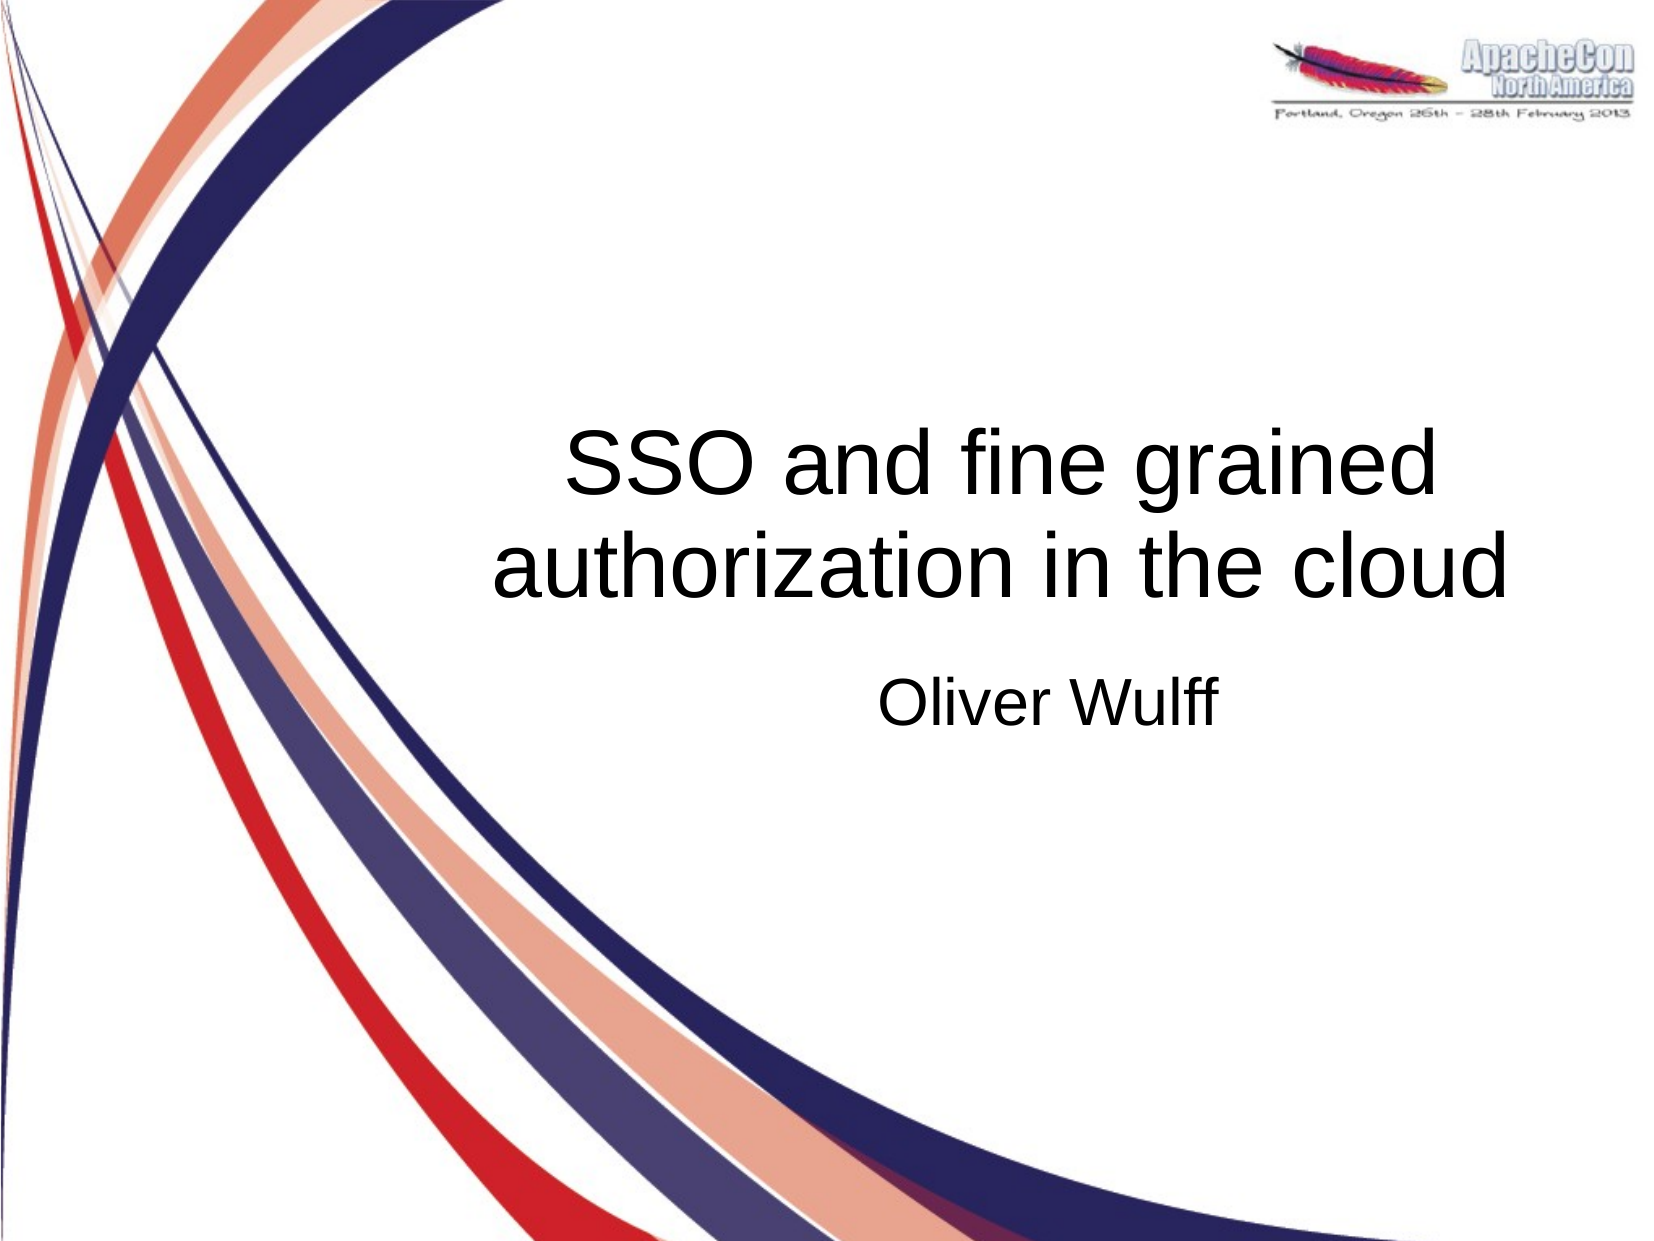

# SSO and fine grained authorization in the cloud
Oliver Wulff